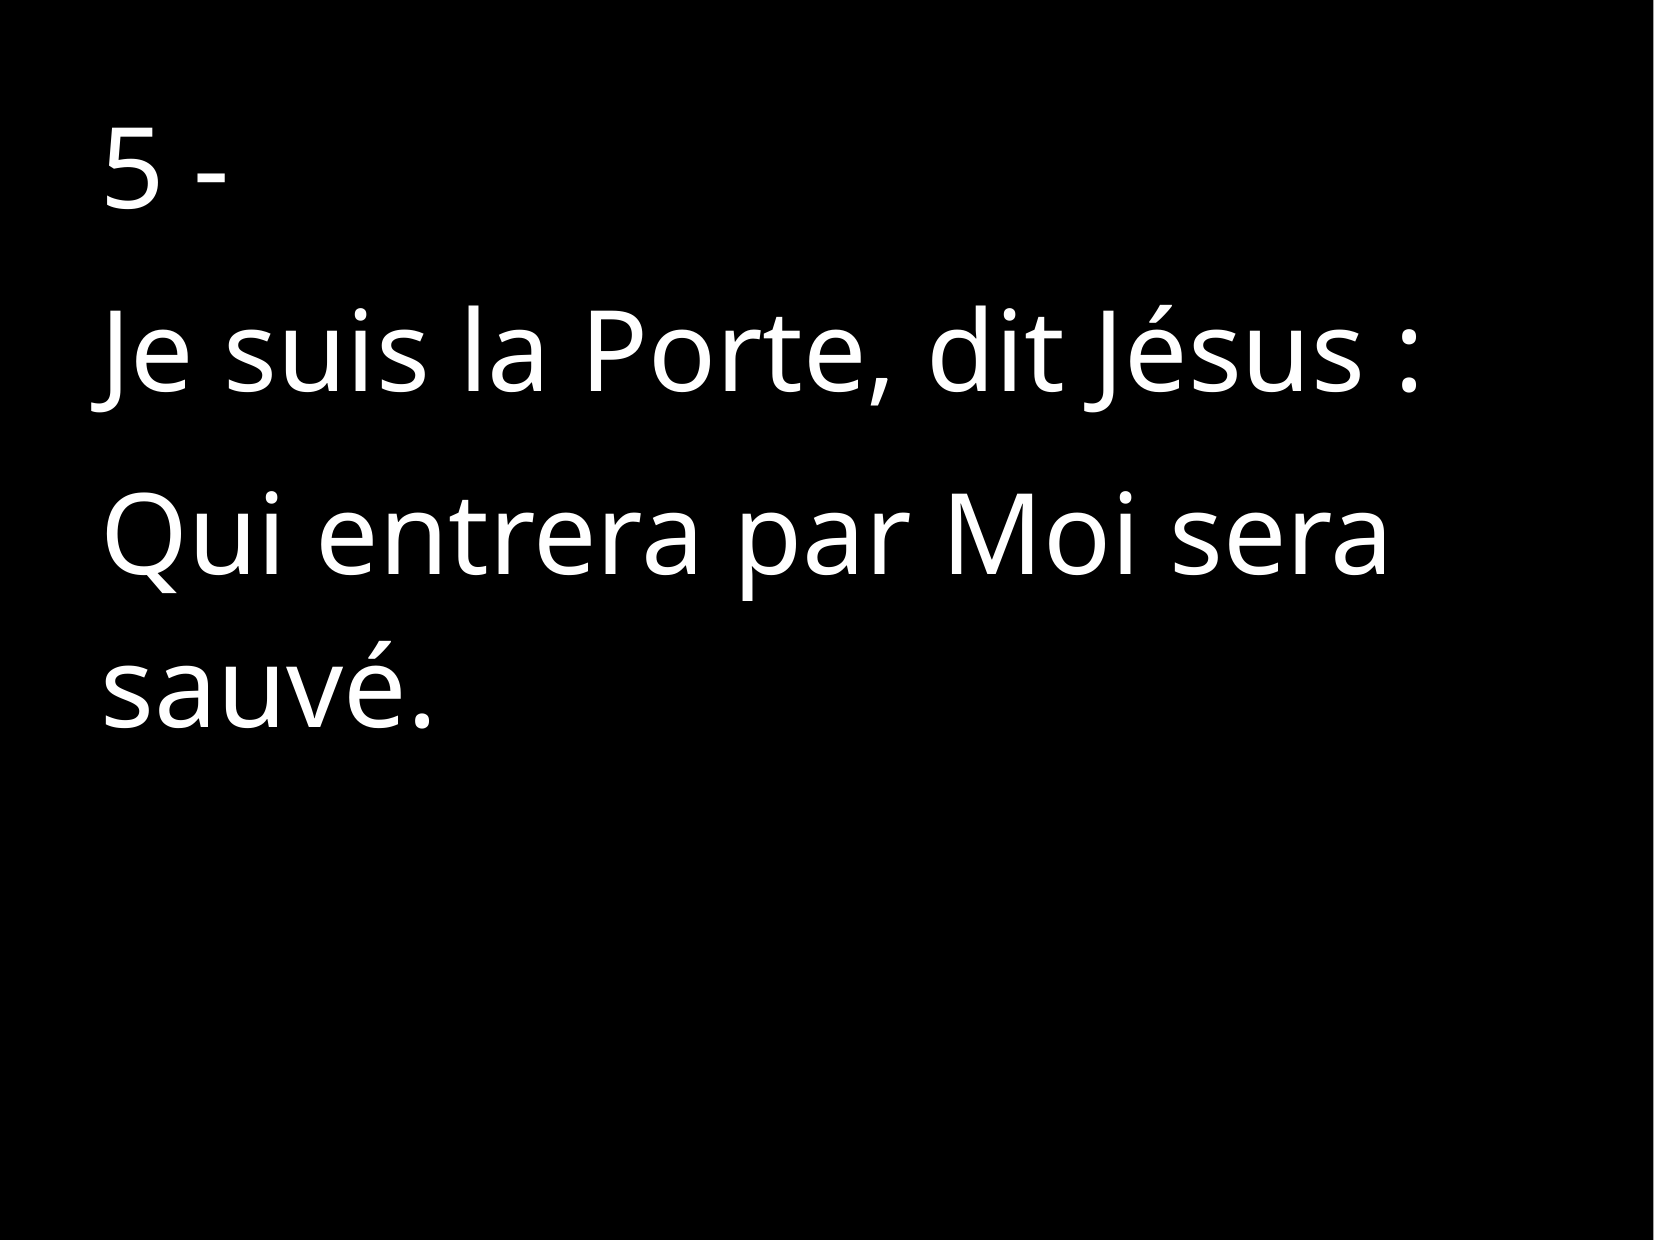

# 5 -
Je suis la Porte, dit Jésus :
Qui entrera par Moi sera sauvé.